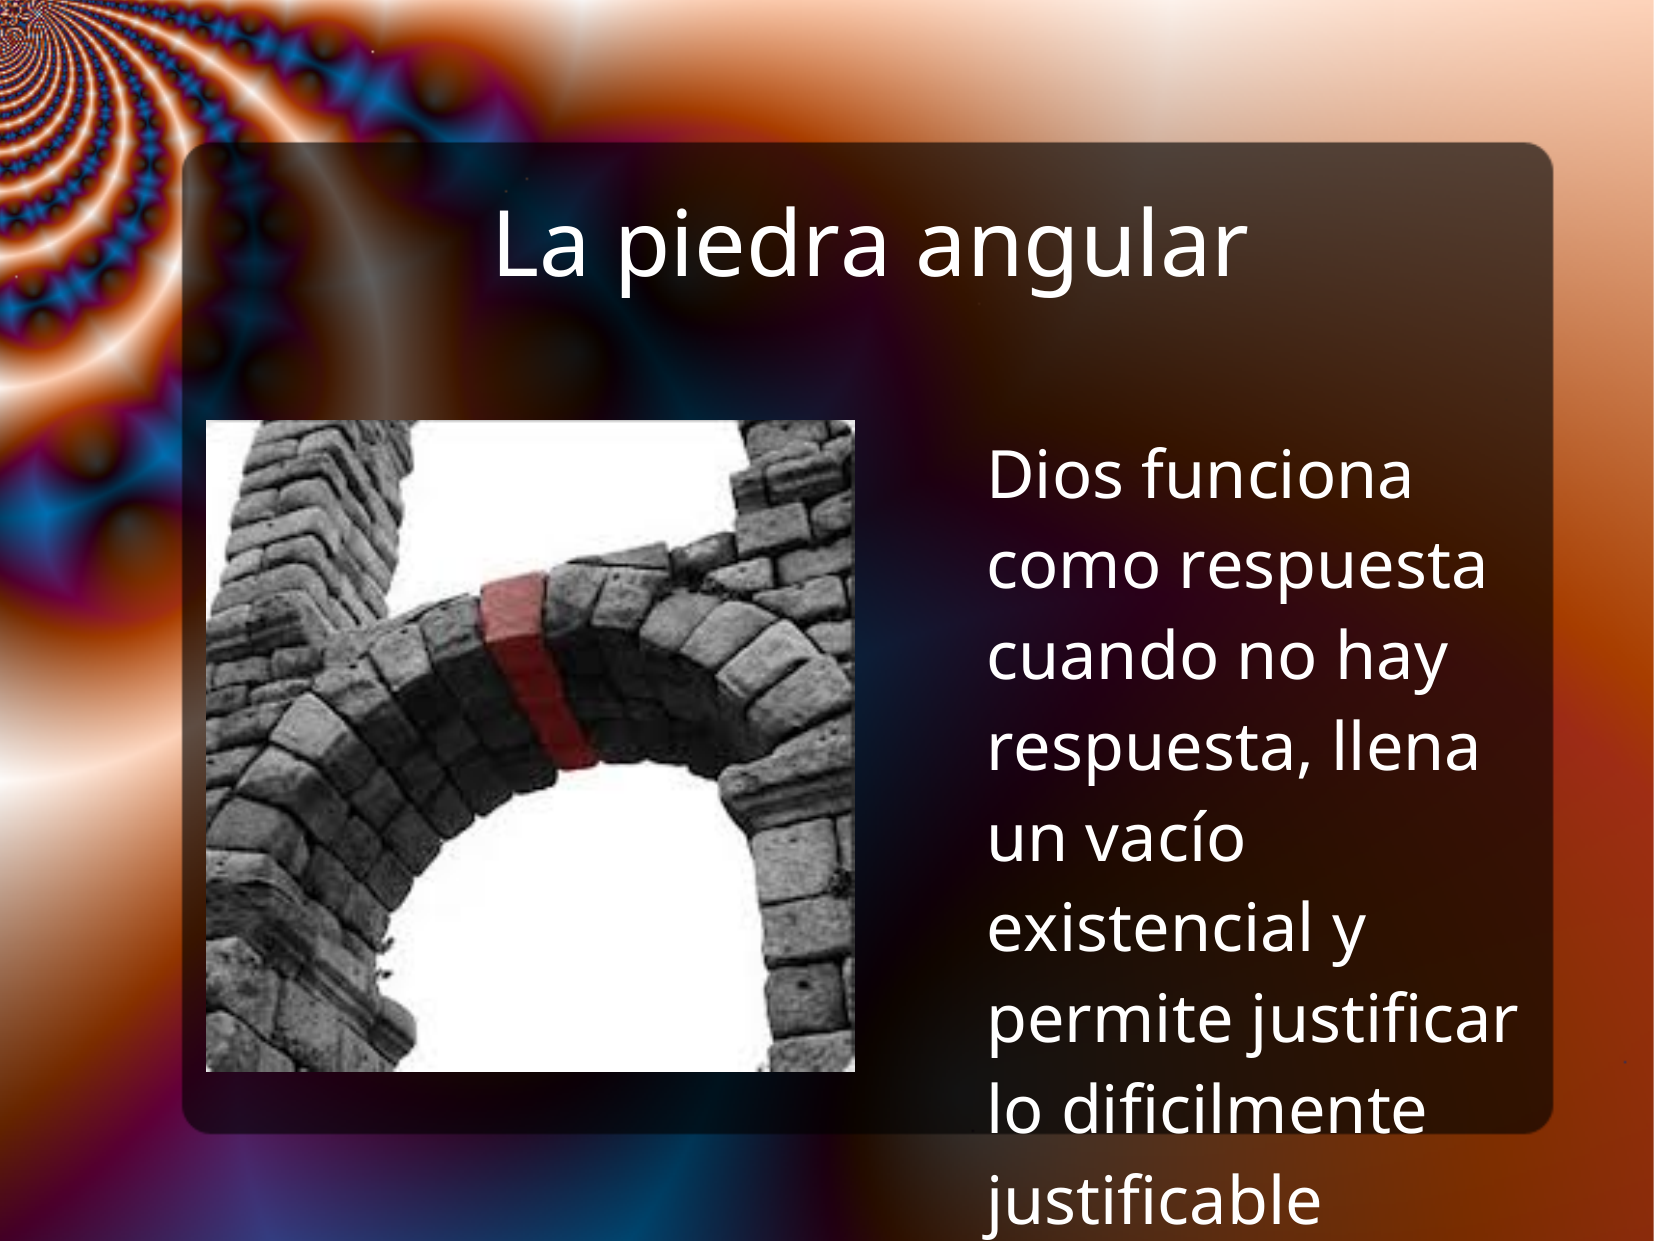

# La piedra angular
Dios funciona como respuesta cuando no hay respuesta, llena un vacío existencial y permite justificar lo dificilmente justificable